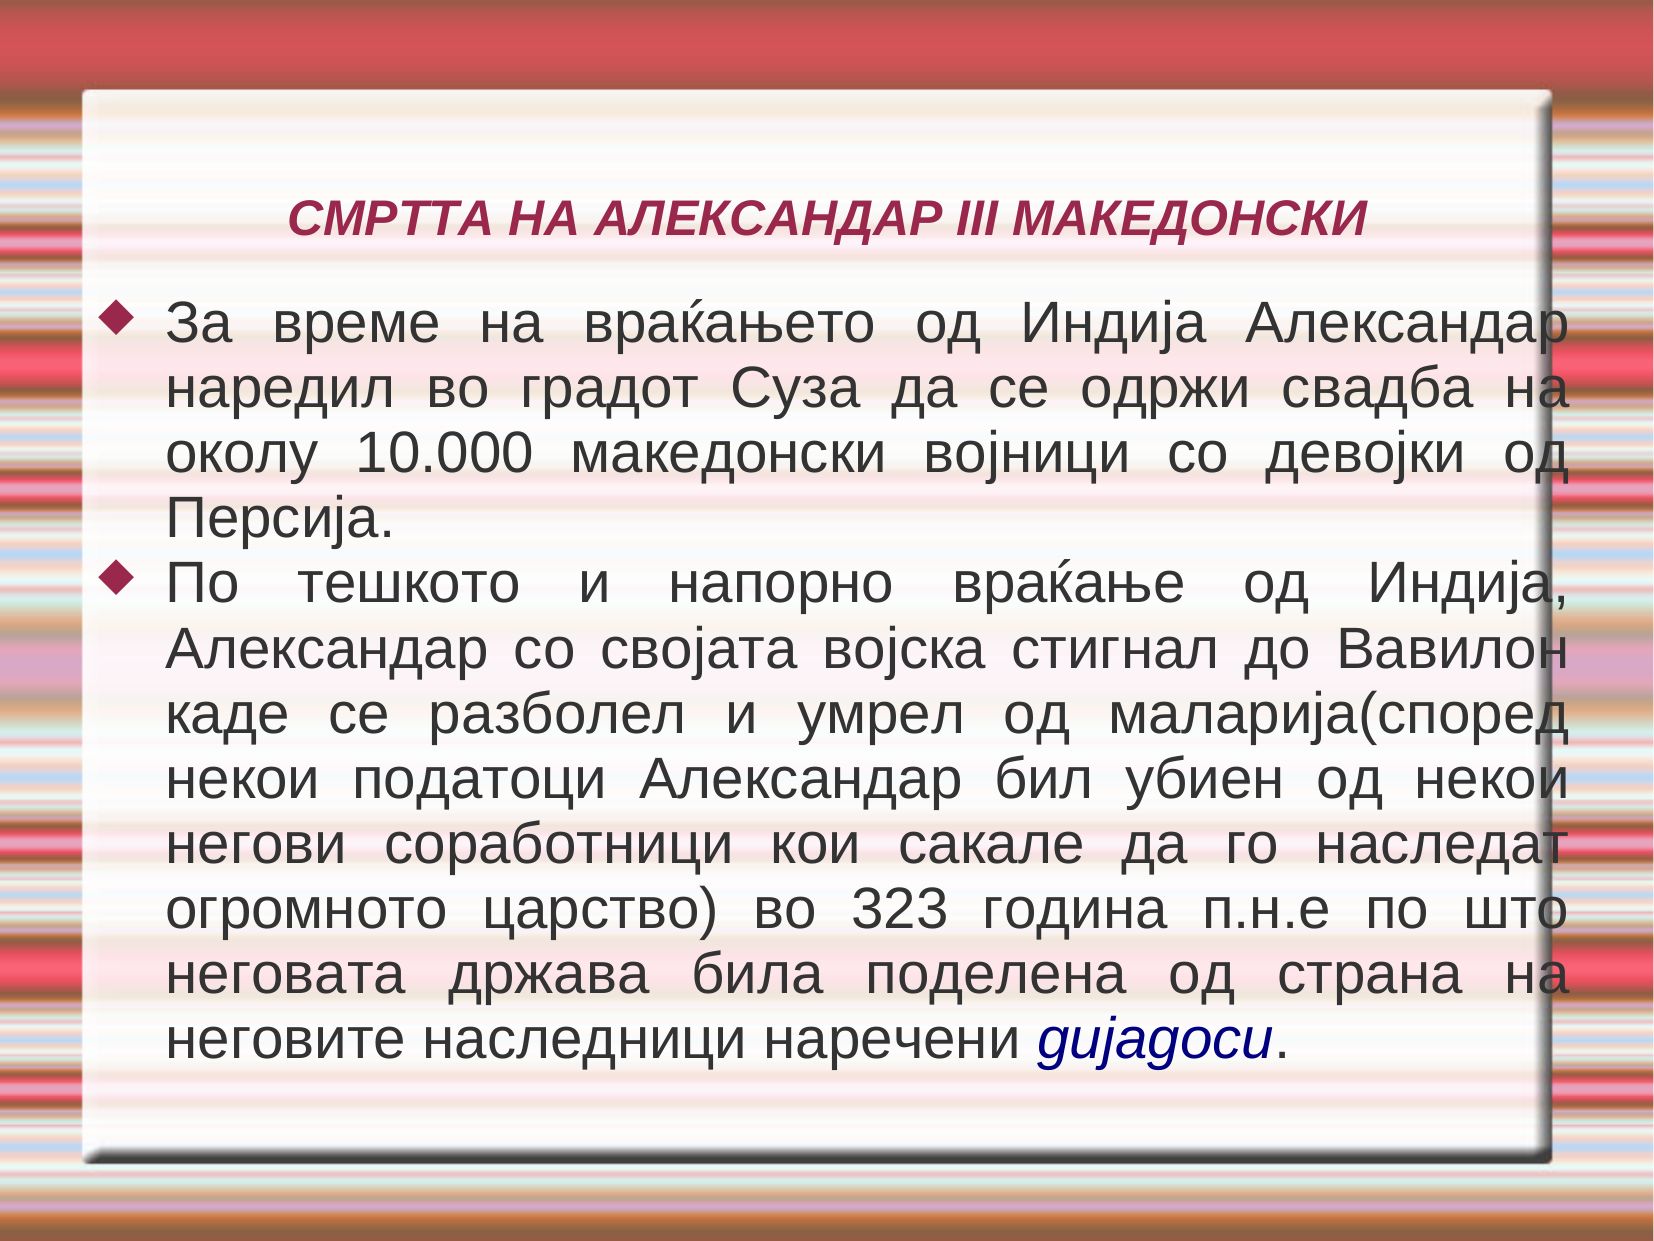

# СМРТТА НА АЛЕКСАНДАР III МАКЕДОНСКИ
За време на враќањето од Индија Александар наредил во градот Суза да се одржи свадба на околу 10.000 македонски војници со девојки од Персија.
По тешкото и напорно враќање од Индија, Александар со својата војска стигнал до Вавилон каде се разболел и умрел од маларија(според некои податоци Александар бил убиен од некои негови соработници кои сакале да го наследат огромното царство) во 323 година п.н.е по што неговата држава била поделена од страна на неговите наследници наречени дијадоси.